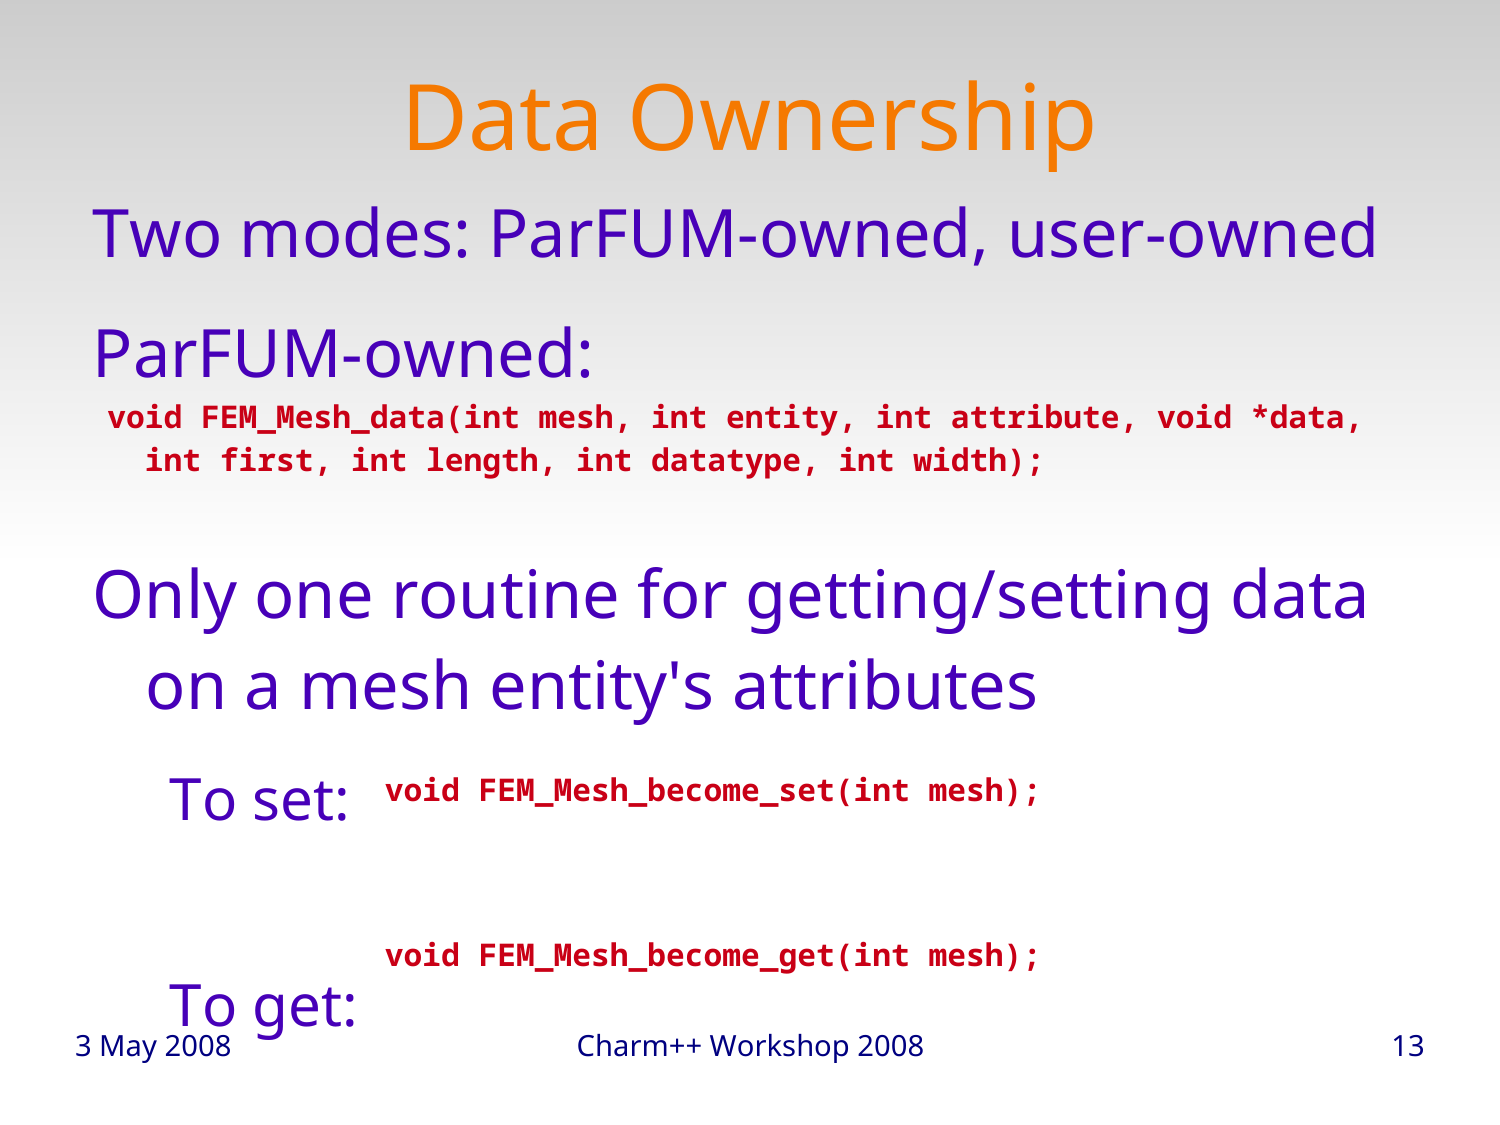

# Data Ownership
Two modes: ParFUM-owned, user-owned
ParFUM-owned:
Only one routine for getting/setting data on a mesh entity's attributes
To set:
To get:
void FEM_Mesh_data(int mesh, int entity, int attribute, void *data,
 int first, int length, int datatype, int width);
void FEM_Mesh_become_set(int mesh);
void FEM_Mesh_become_get(int mesh);
3 May 2008
Charm++ Workshop 2008
13